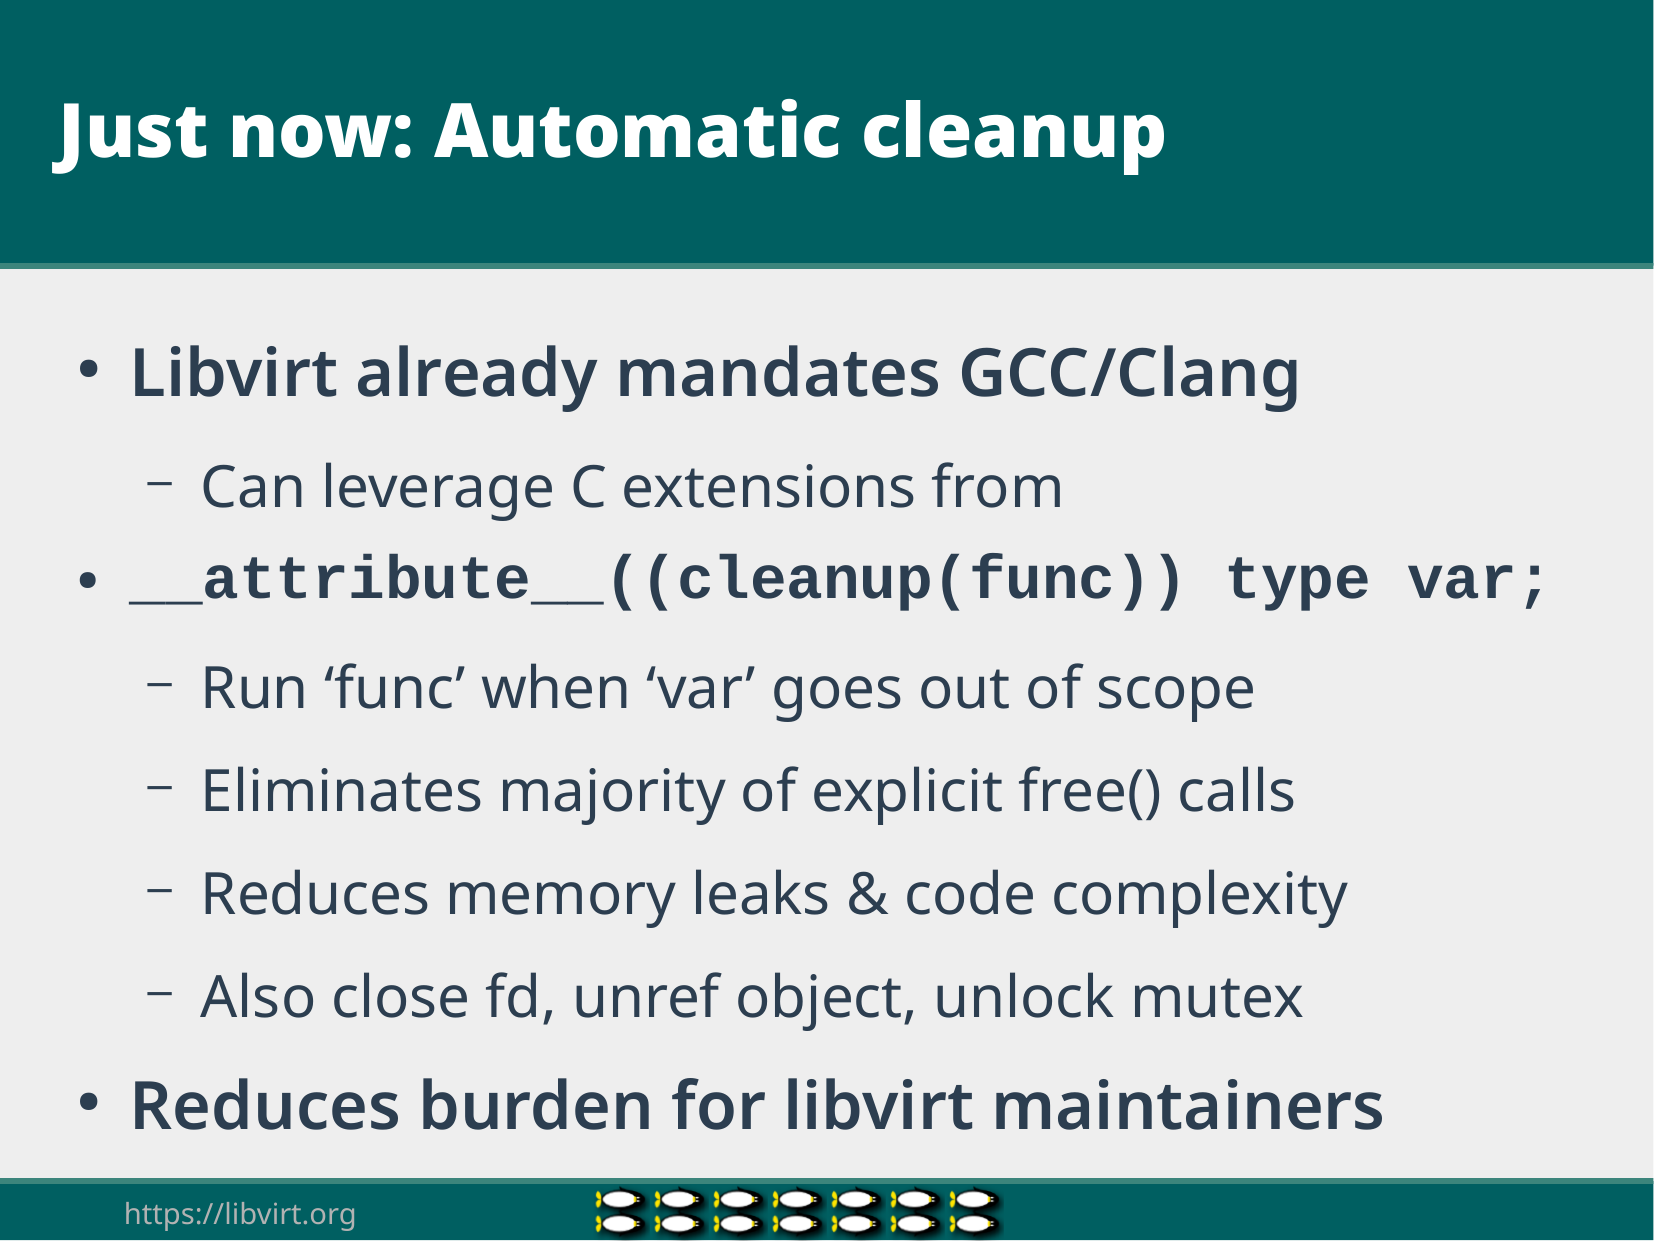

# Just now: Automatic cleanup
Libvirt already mandates GCC/Clang
Can leverage C extensions from
__attribute__((cleanup(func)) type var;
Run ‘func’ when ‘var’ goes out of scope
Eliminates majority of explicit free() calls
Reduces memory leaks & code complexity
Also close fd, unref object, unlock mutex
Reduces burden for libvirt maintainers
https://libvirt.org